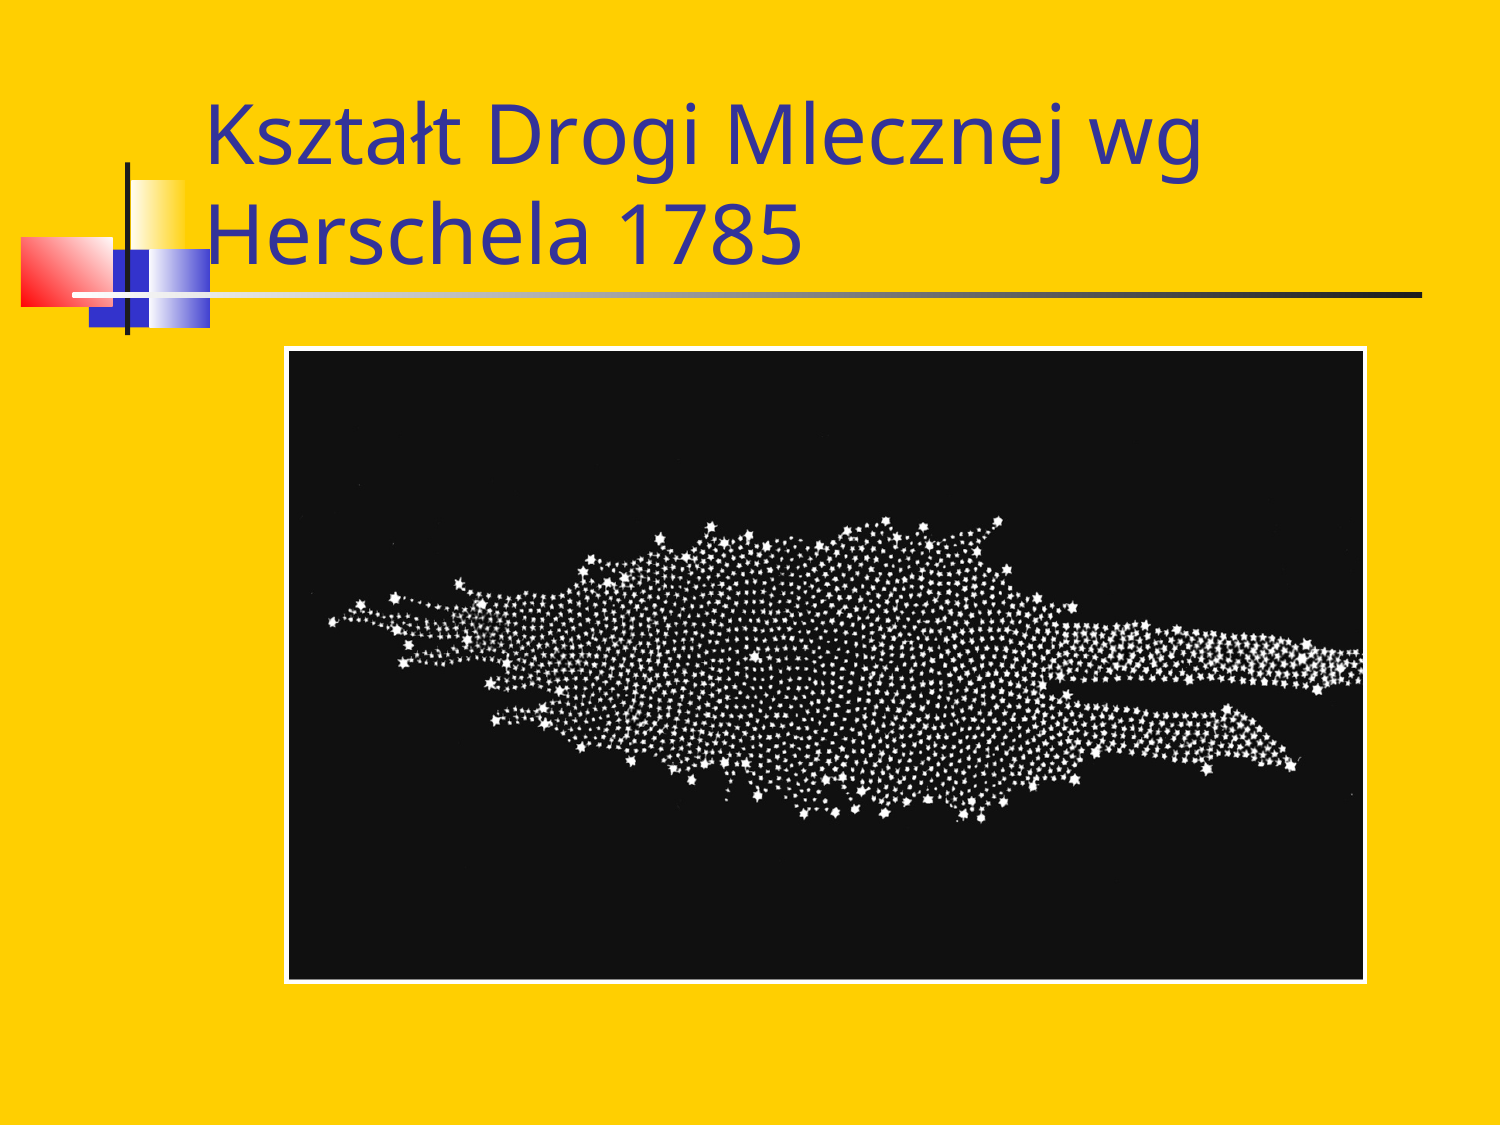

# Kształt Drogi Mlecznej wg Herschela 1785